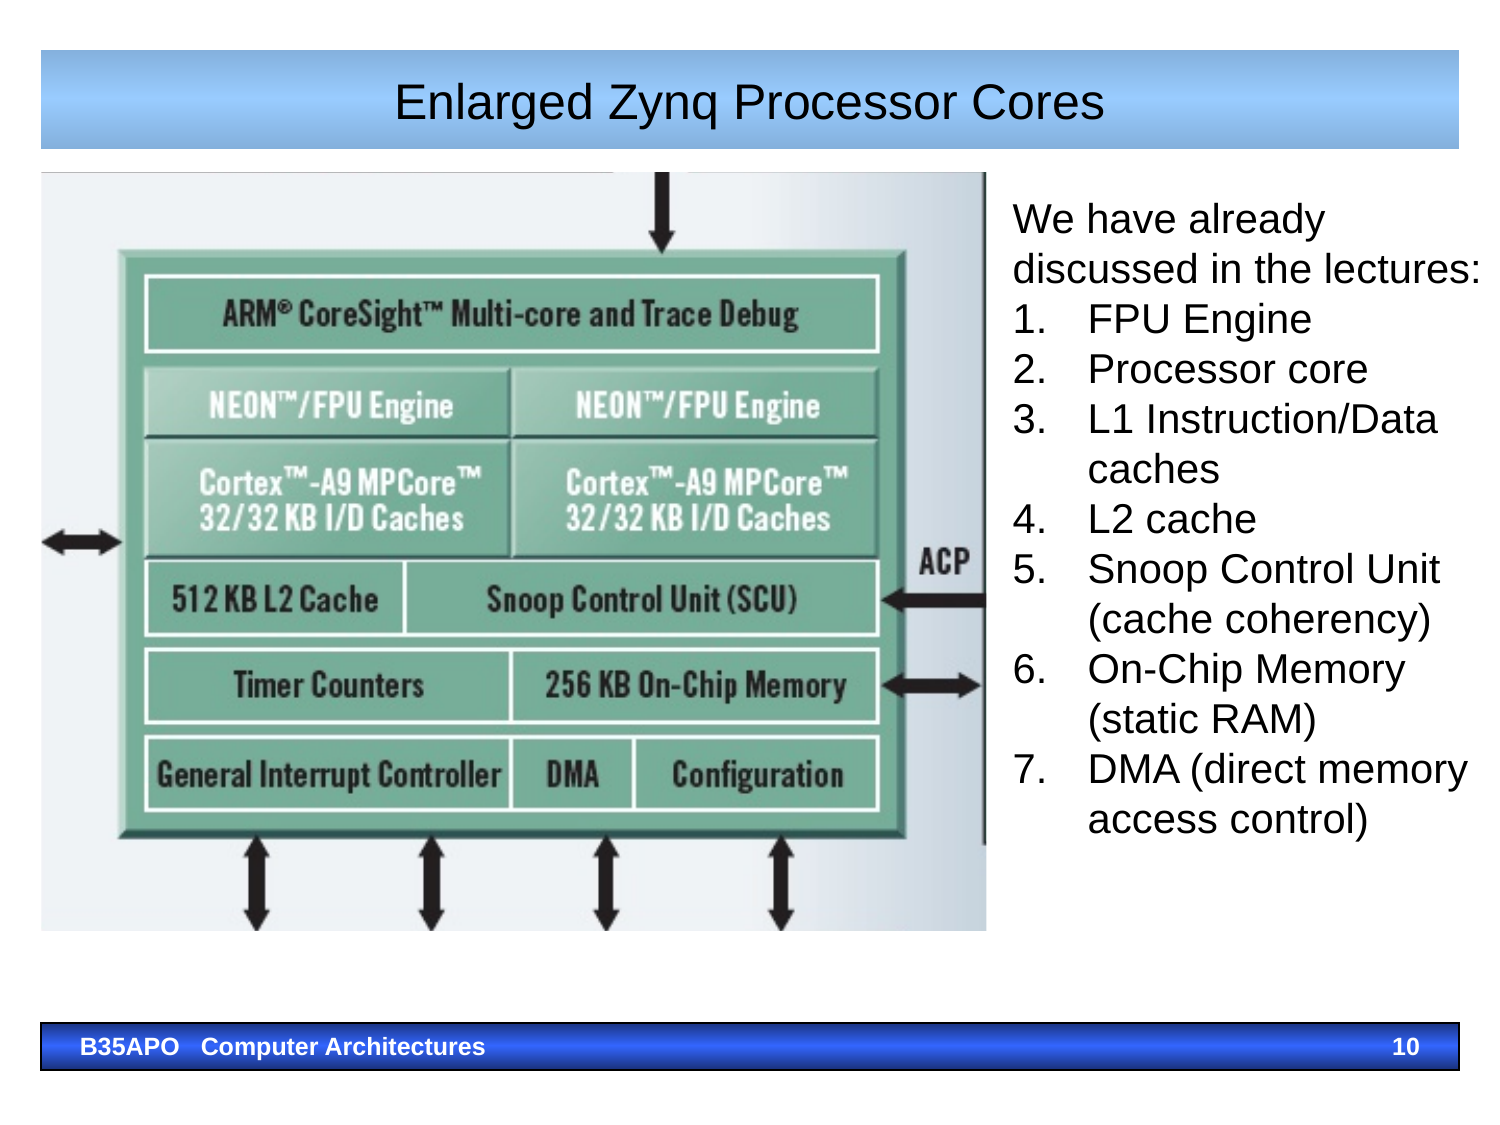

# Enlarged Zynq Processor Cores
We have already discussed in the lectures:
FPU Engine
Processor core
L1 Instruction/Data caches
L2 cache
Snoop Control Unit (cache coherency)
On-Chip Memory (static RAM)
DMA (direct memory access control)
B35APO Computer Architectures